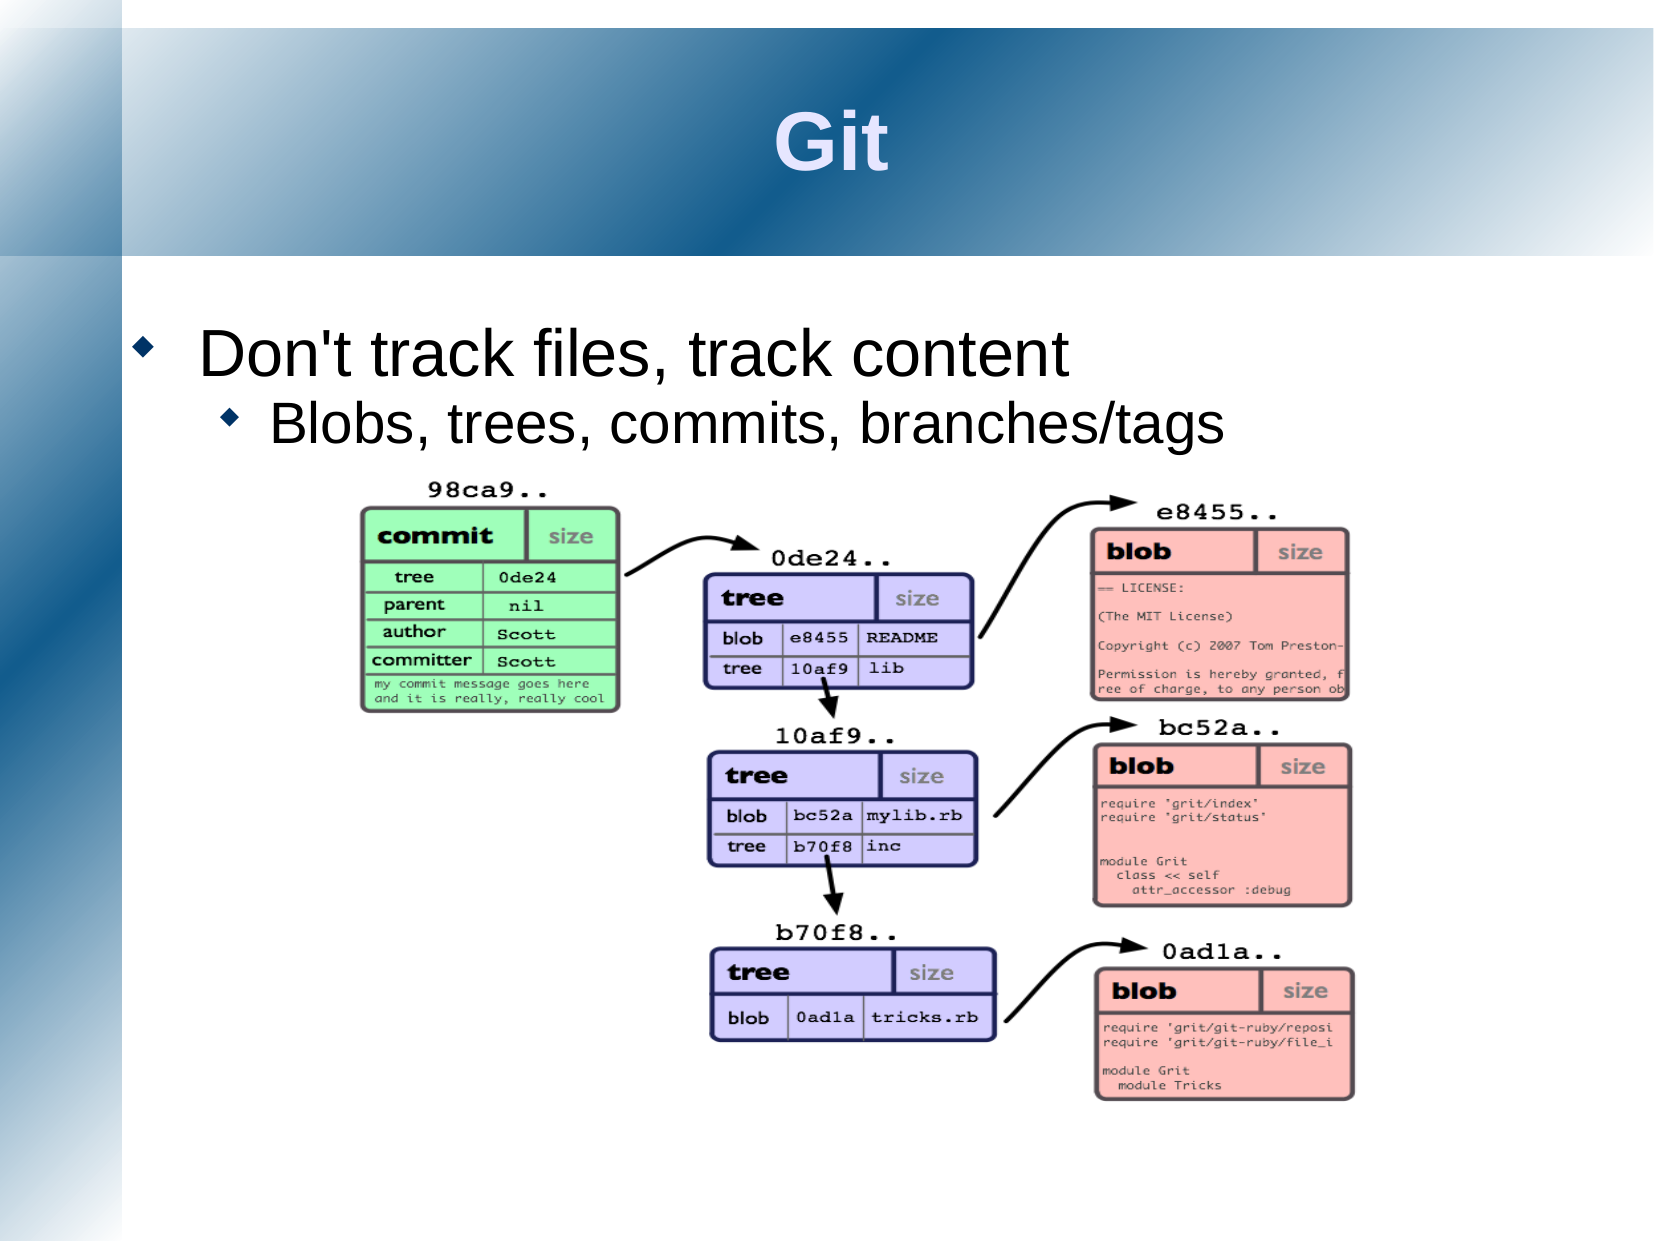

# Git
Don't track files, track content
Blobs, trees, commits, branches/tags